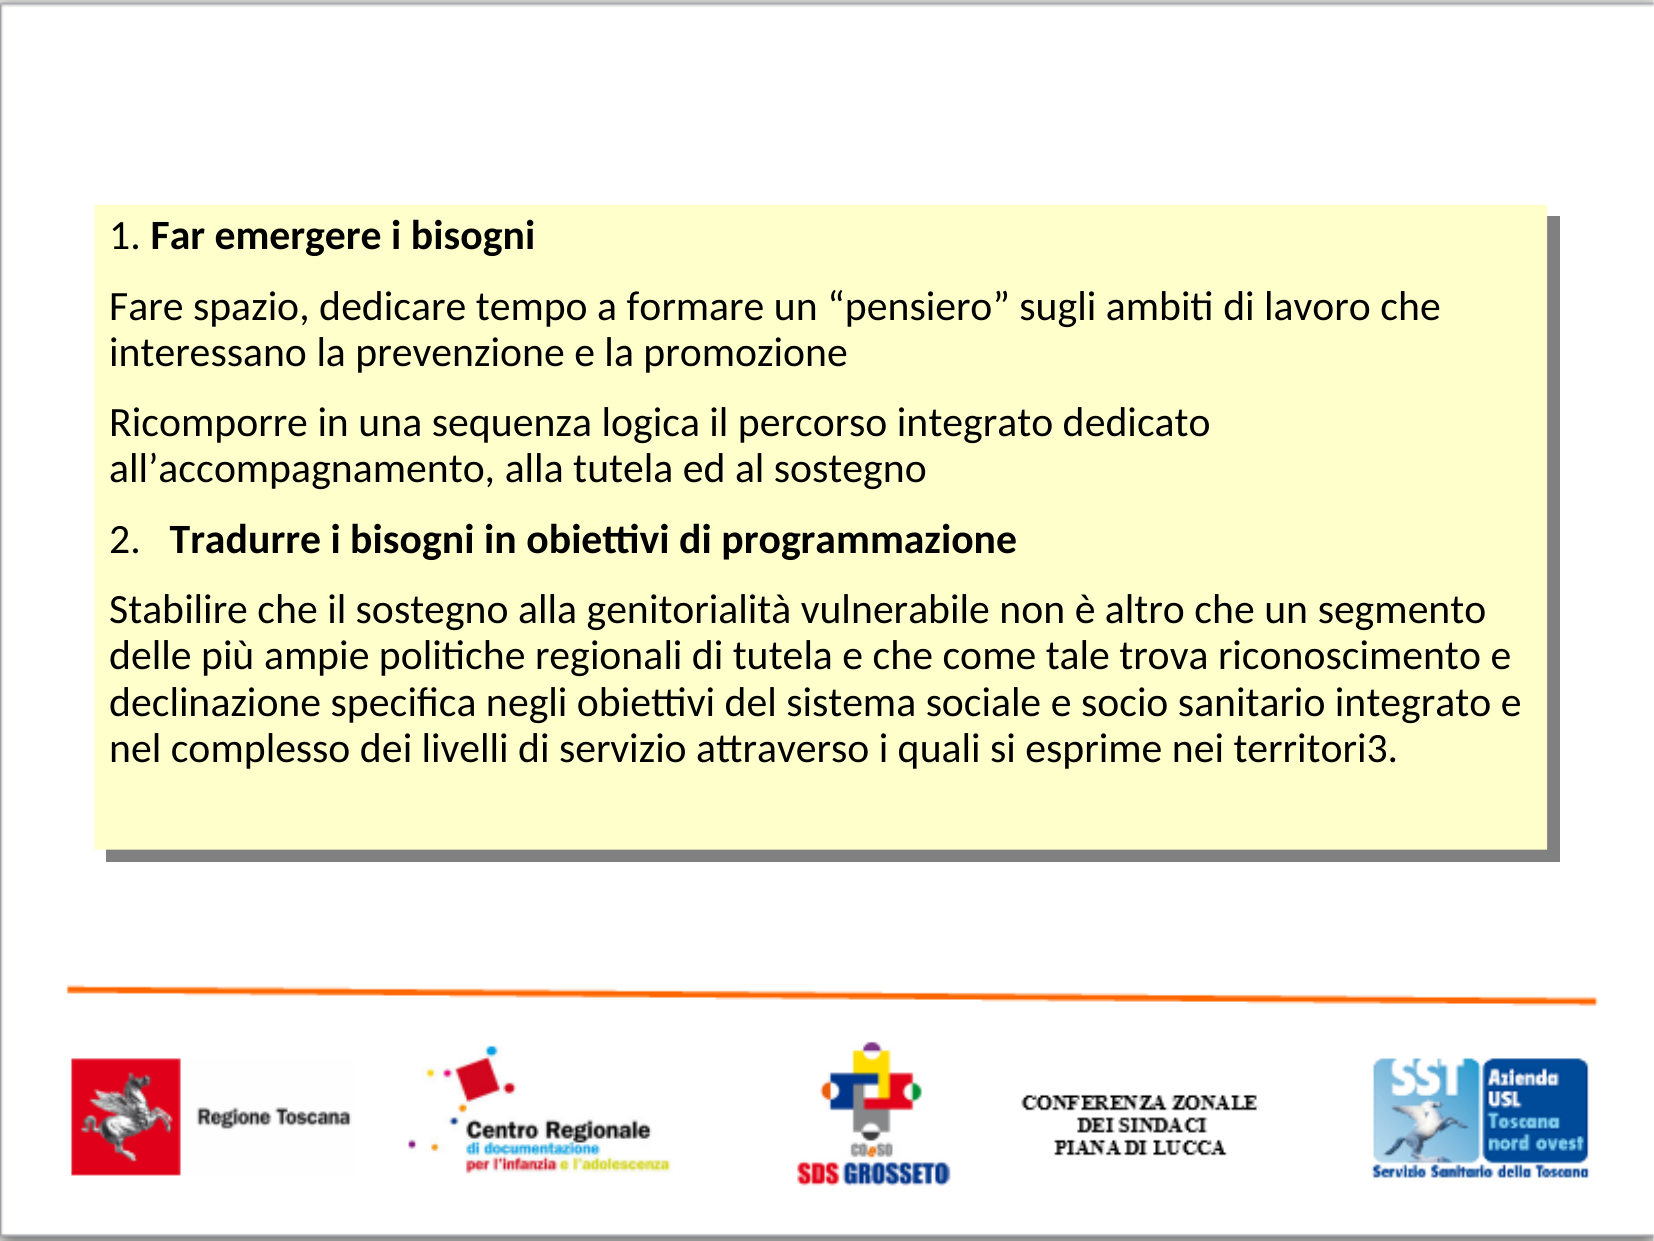

1. Far emergere i bisogni
Fare spazio, dedicare tempo a formare un “pensiero” sugli ambiti di lavoro che interessano la prevenzione e la promozione
Ricomporre in una sequenza logica il percorso integrato dedicato all’accompagnamento, alla tutela ed al sostegno
2. Tradurre i bisogni in obiettivi di programmazione
Stabilire che il sostegno alla genitorialità vulnerabile non è altro che un segmento delle più ampie politiche regionali di tutela e che come tale trova riconoscimento e declinazione specifica negli obiettivi del sistema sociale e socio sanitario integrato e nel complesso dei livelli di servizio attraverso i quali si esprime nei territori3.